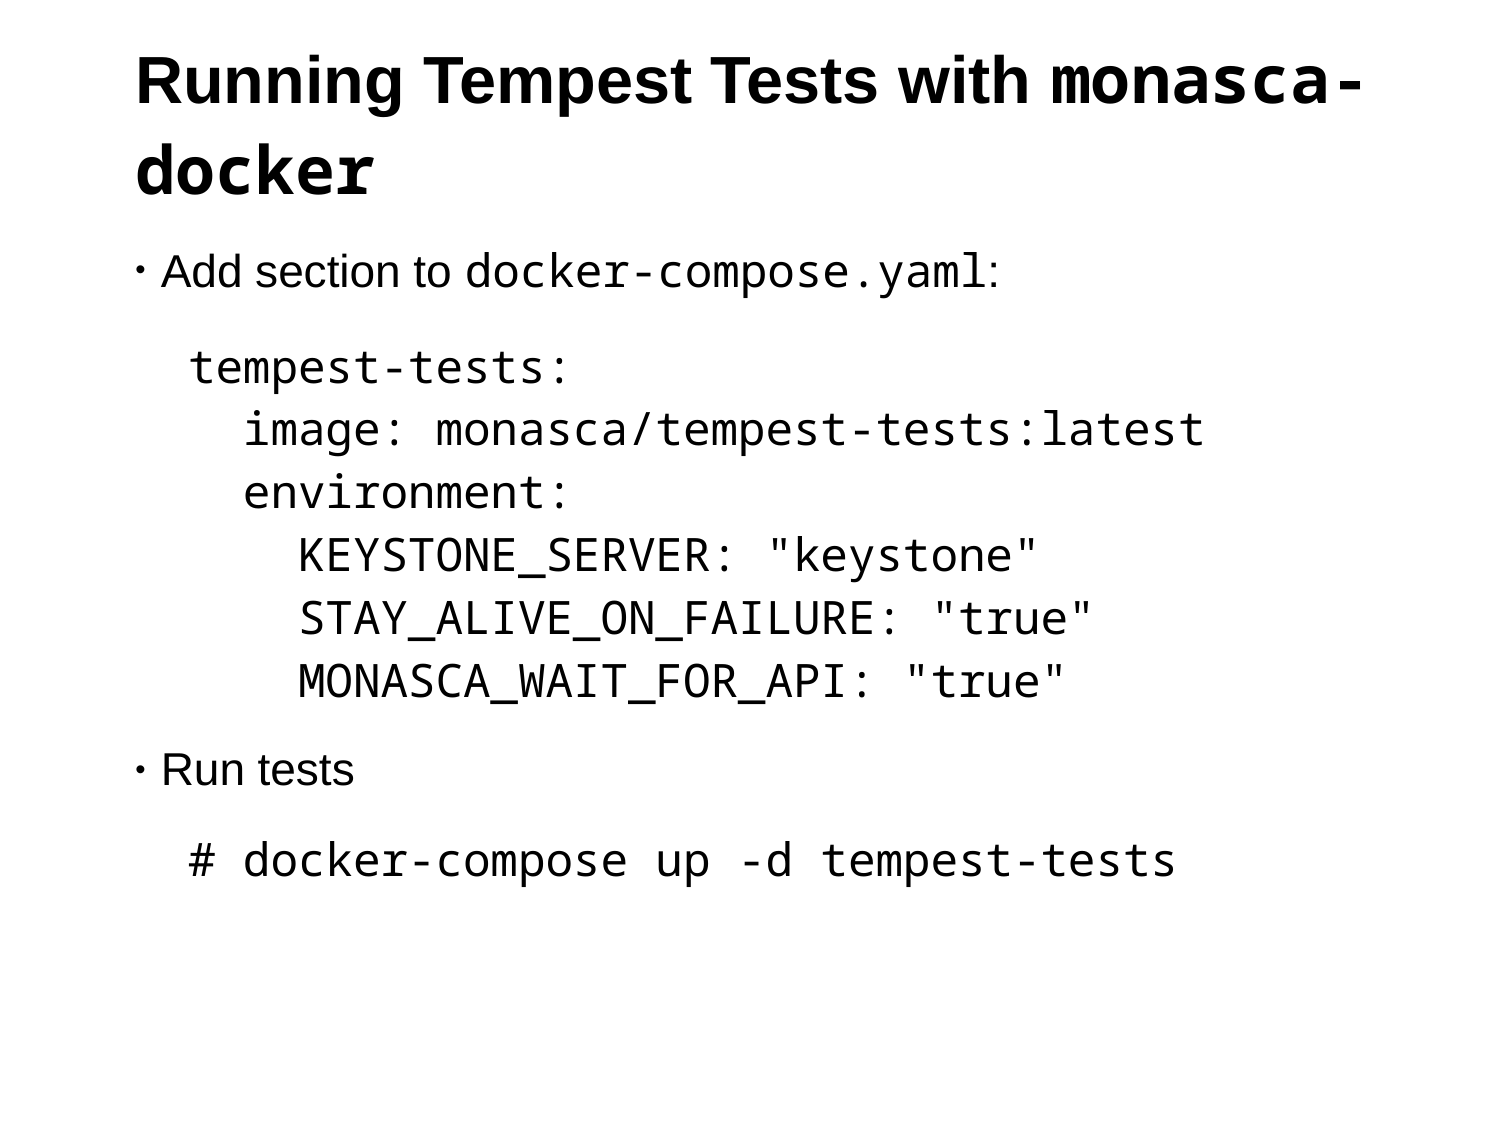

# Running Tempest Tests with monasca-docker
Add section to docker-compose.yaml:
tempest-tests:
 image: monasca/tempest-tests:latest
 environment:
 KEYSTONE_SERVER: "keystone"
 STAY_ALIVE_ON_FAILURE: "true"
 MONASCA_WAIT_FOR_API: "true"
Run tests
# docker-compose up -d tempest-tests